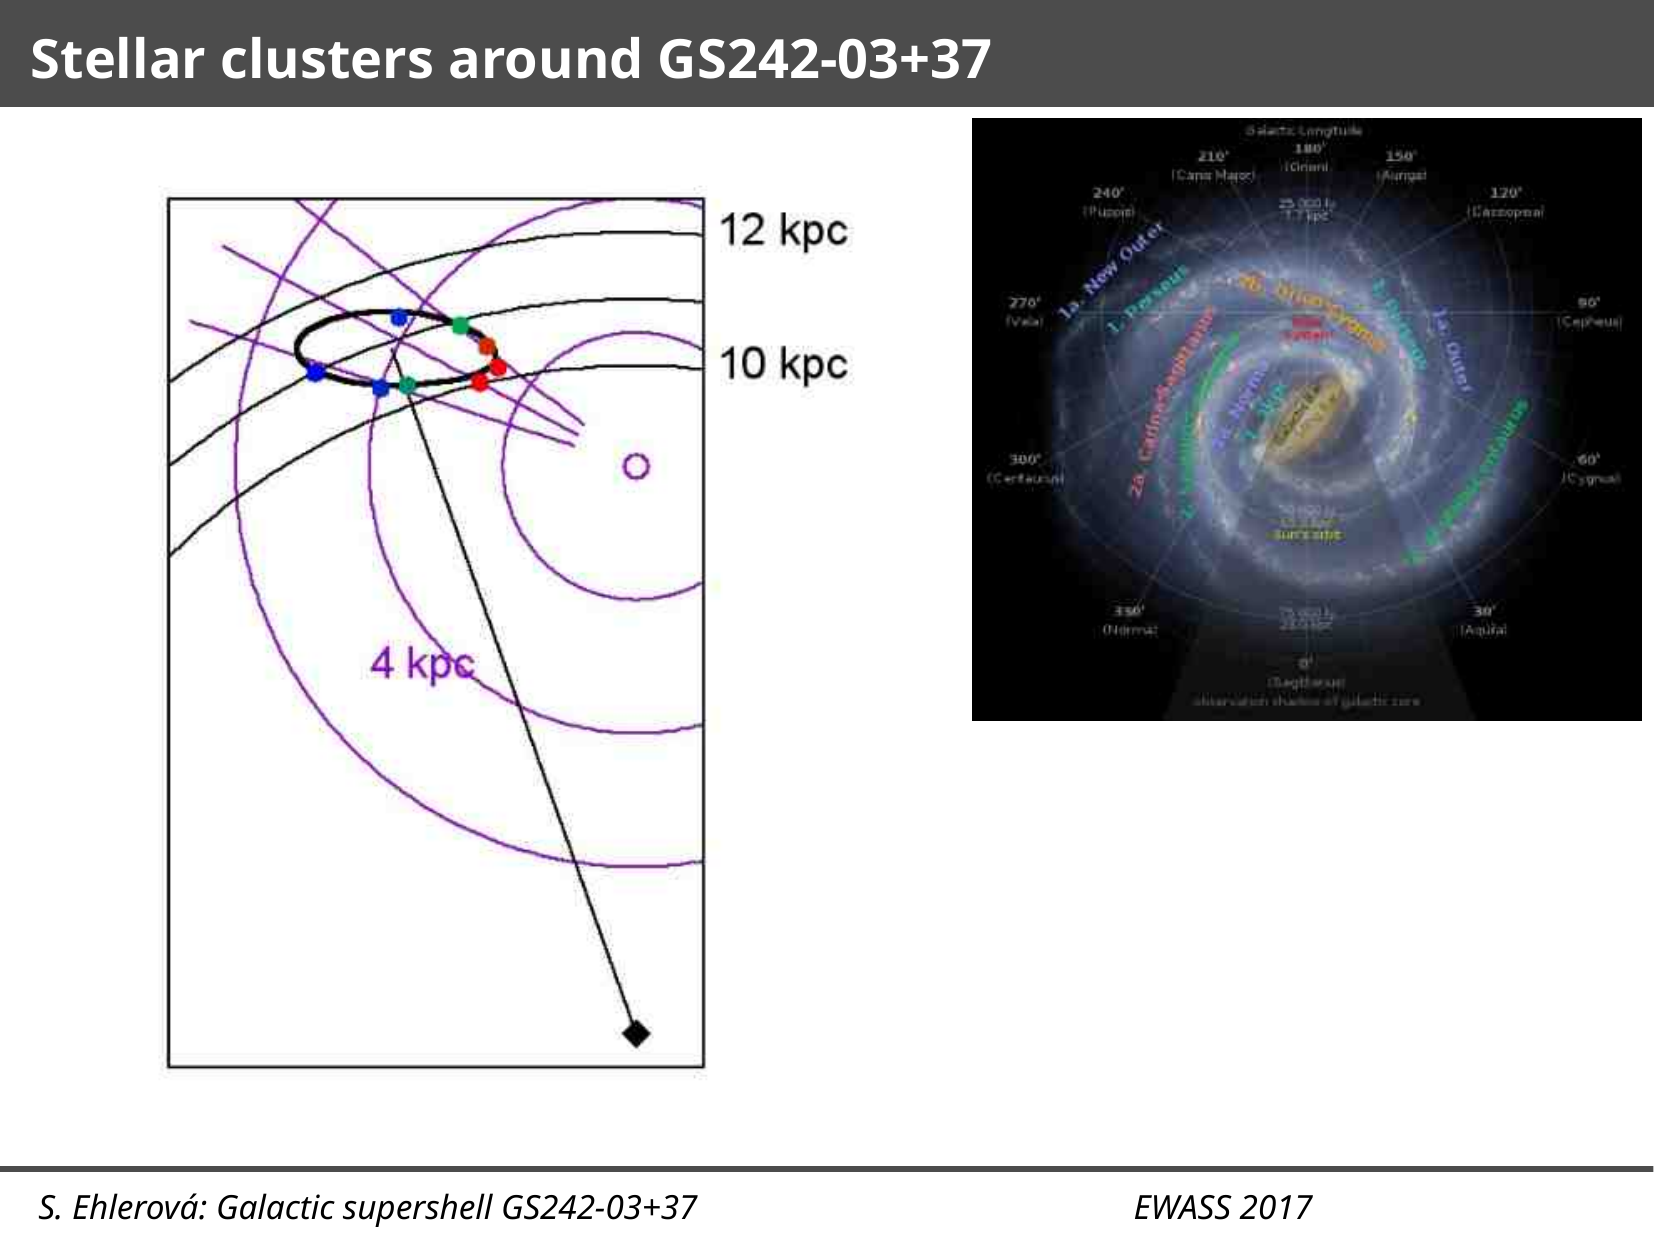

Stellar clusters around GS242-03+37
S. Ehlerová: Galactic supershell GS242-03+37 EWASS 2017